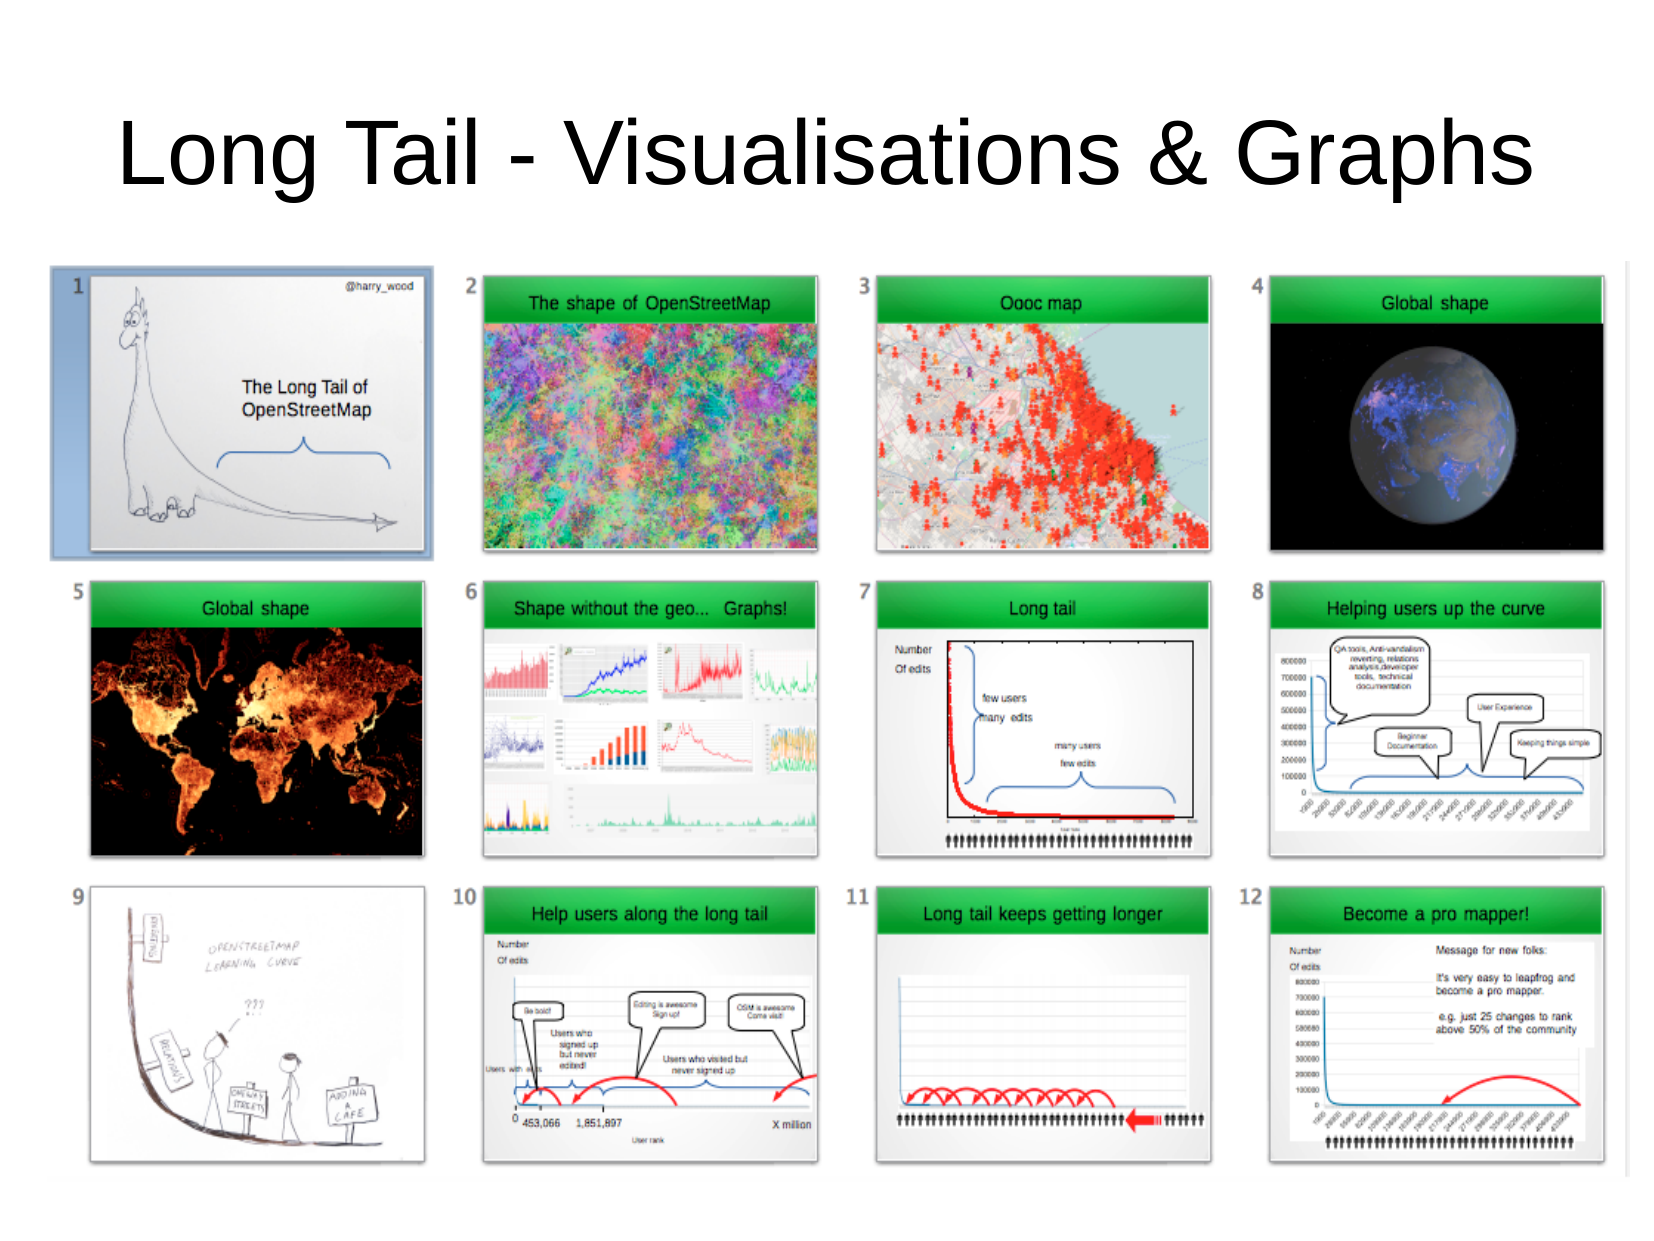

# Long Tail - Visualisations & Graphs